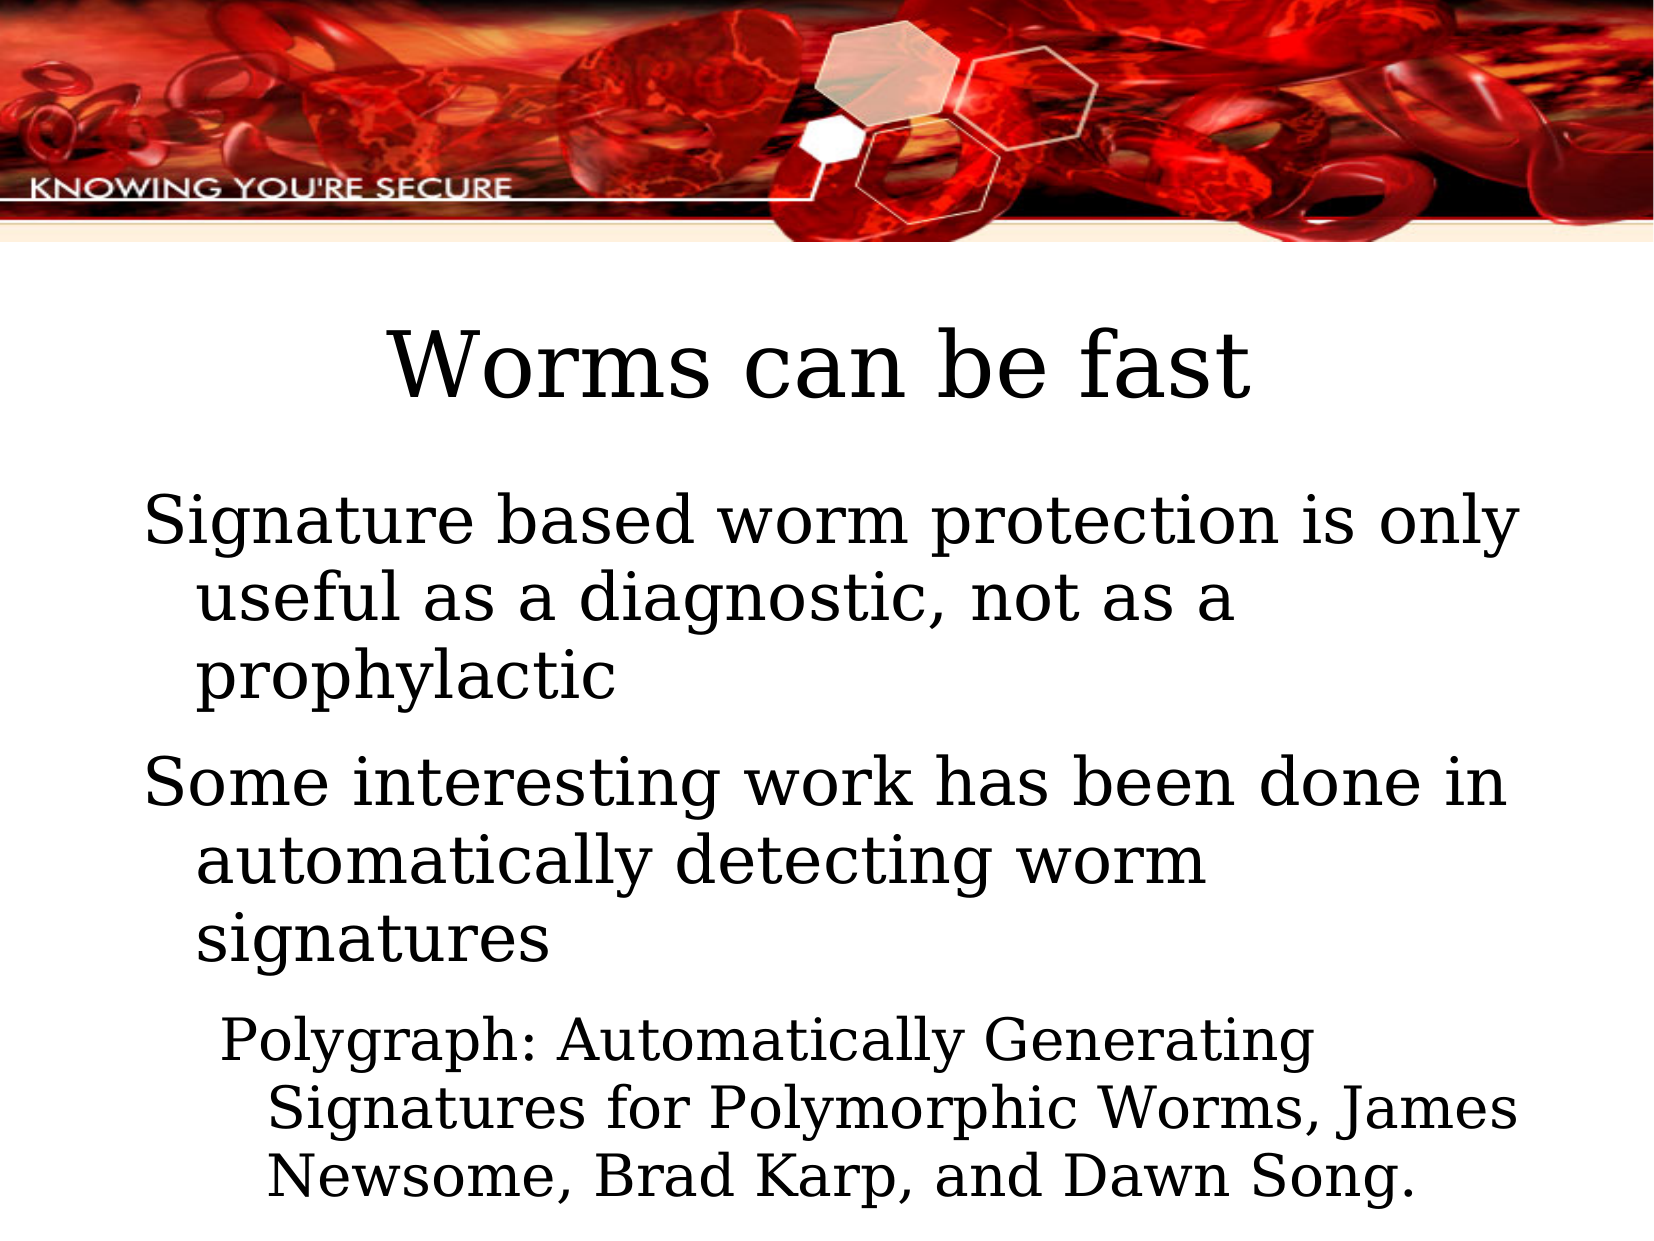

# Worms can be fast
Signature based worm protection is only useful as a diagnostic, not as a prophylactic
Some interesting work has been done in automatically detecting worm signatures
Polygraph: Automatically Generating Signatures for Polymorphic Worms, James Newsome, Brad Karp, and Dawn Song.